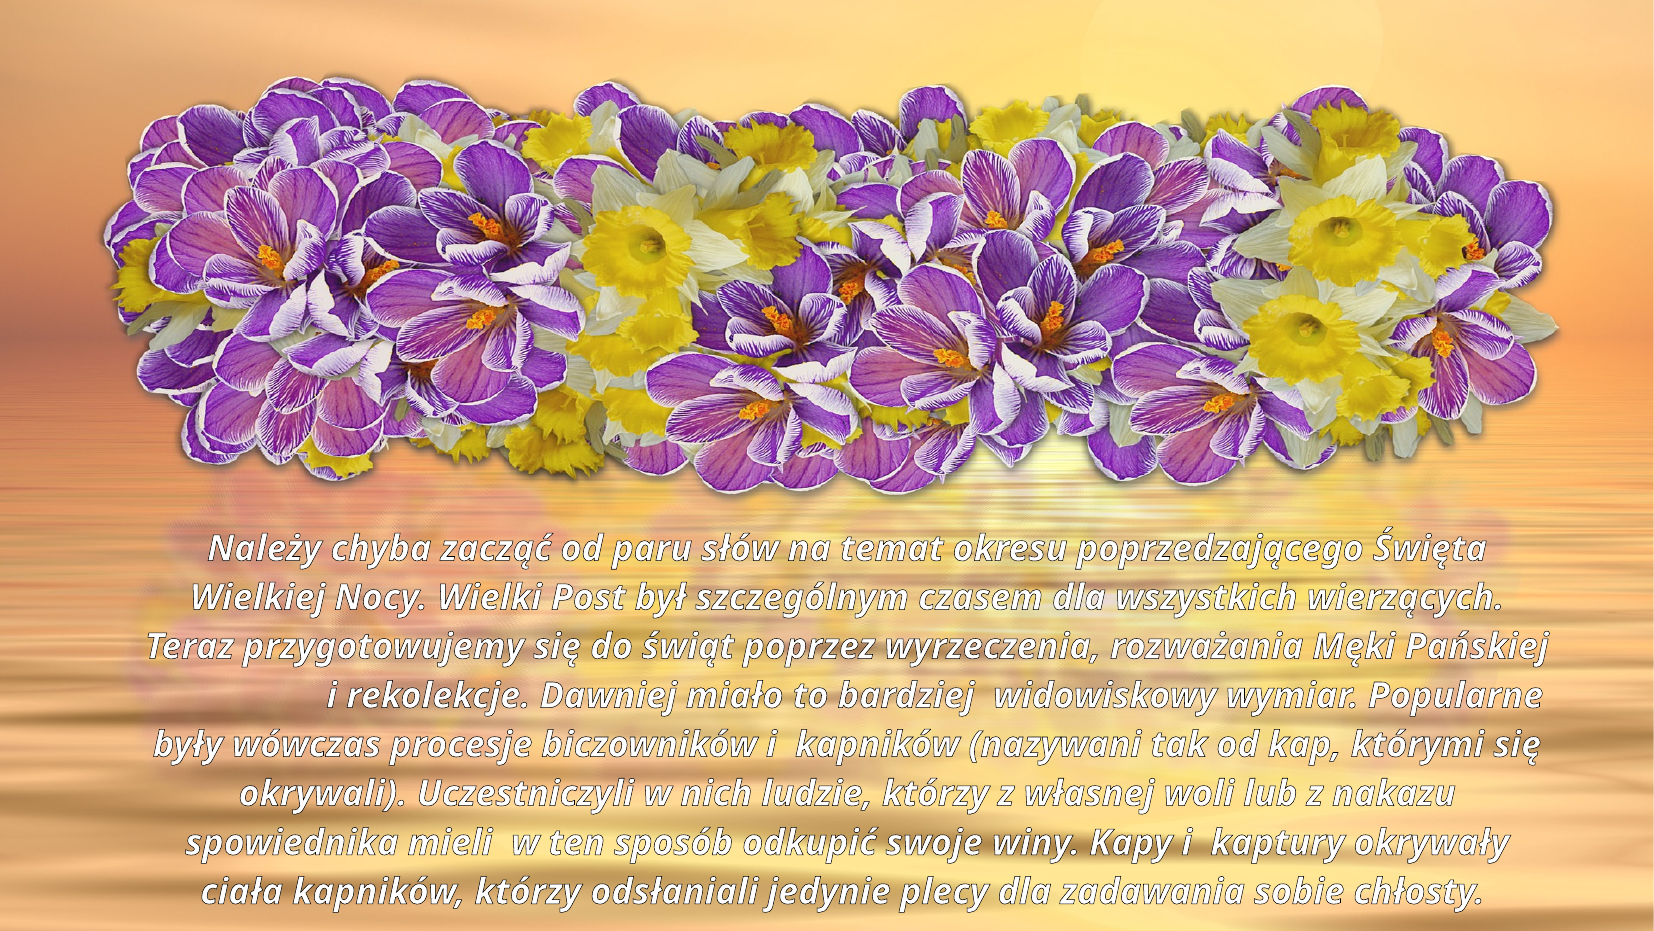

# Należy chyba zacząć od paru słów na temat okresu poprzedzającego Święta Wielkiej Nocy. Wielki Post był szczególnym czasem dla wszystkich wierzących. Teraz przygotowujemy się do świąt poprzez wyrzeczenia, rozważania Męki Pańskiej i rekolekcje. Dawniej miało to bardziej widowiskowy wymiar. Popularne były wówczas procesje biczowników i kapników (nazywani tak od kap, którymi się okrywali). Uczestniczyli w nich ludzie, którzy z własnej woli lub z nakazu spowiednika mieli w ten sposób odkupić swoje winy. Kapy i kaptury okrywały ciała kapników, którzy odsłaniali jedynie plecy dla zadawania sobie chłosty.